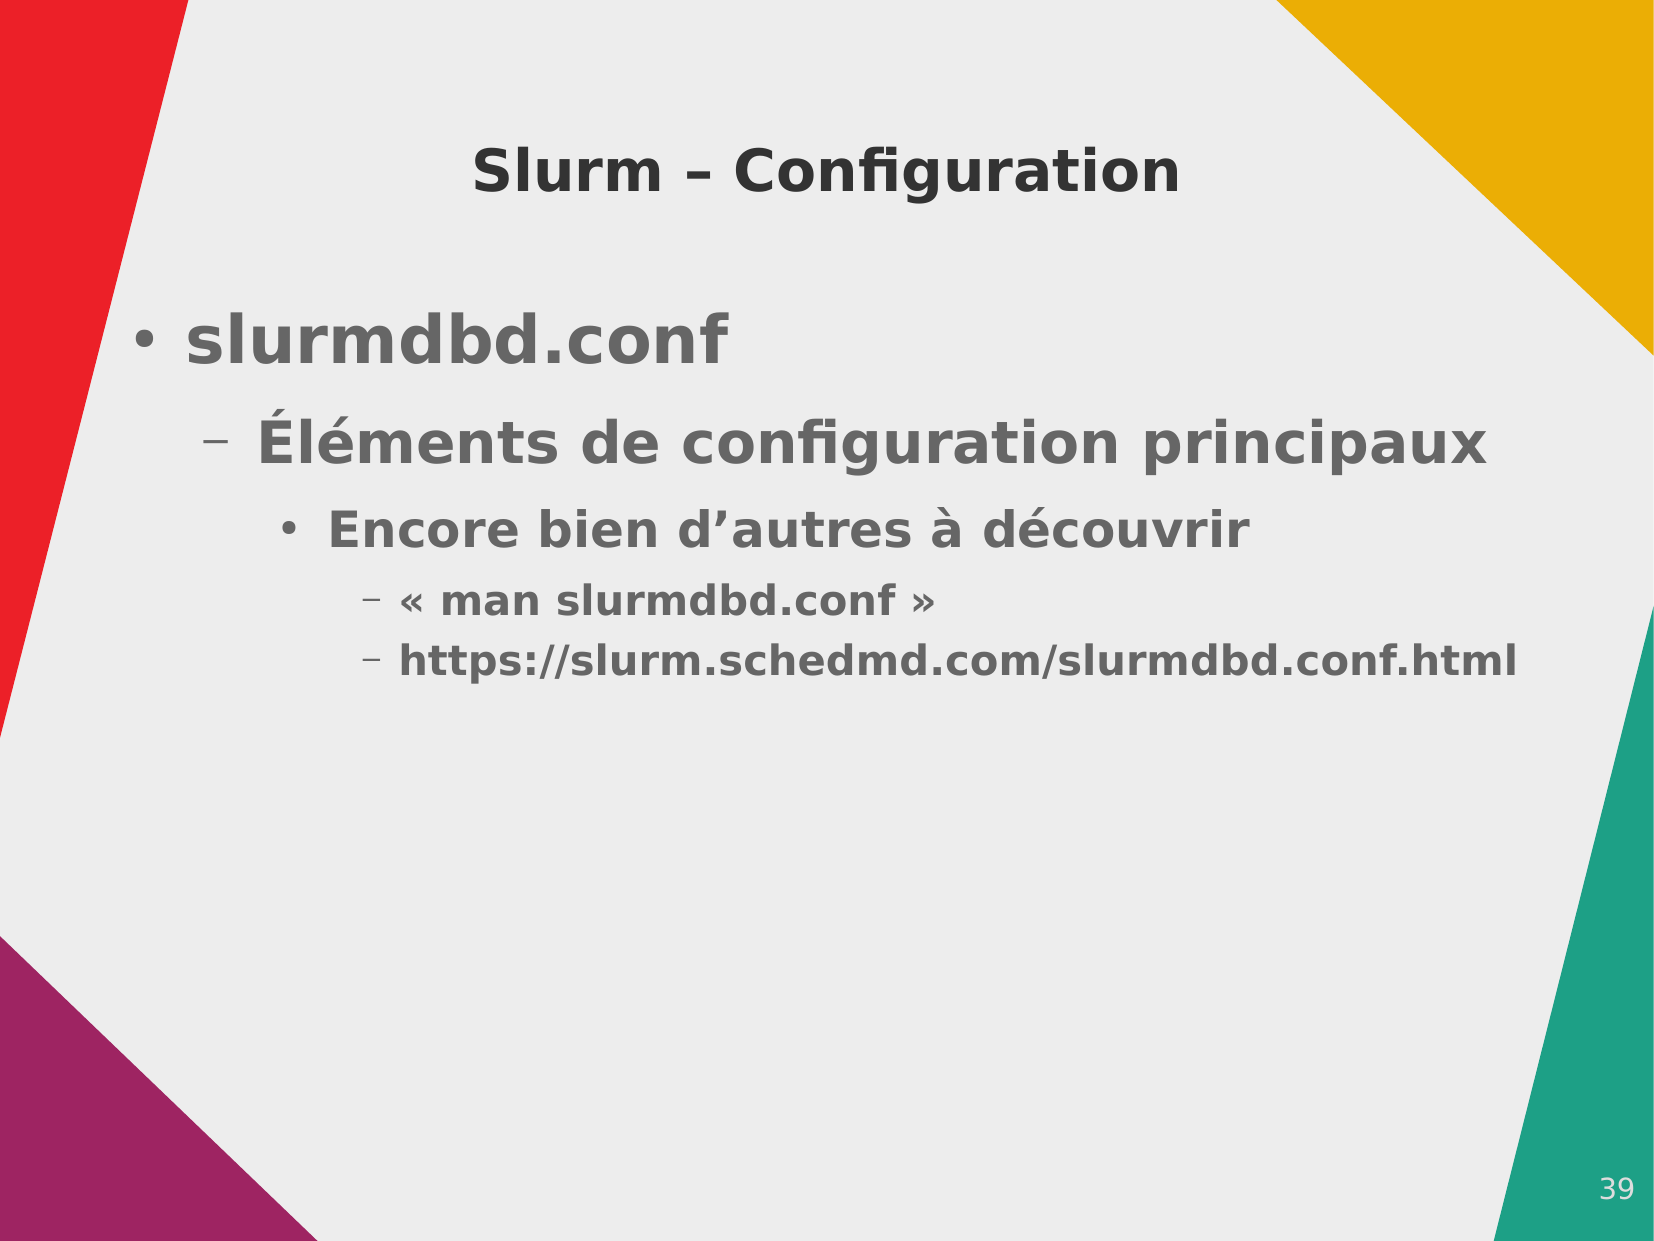

# Slurm – Configuration
slurmdbd.conf
Éléments de configuration principaux
Encore bien d’autres à découvrir
« man slurmdbd.conf »
https://slurm.schedmd.com/slurmdbd.conf.html
39